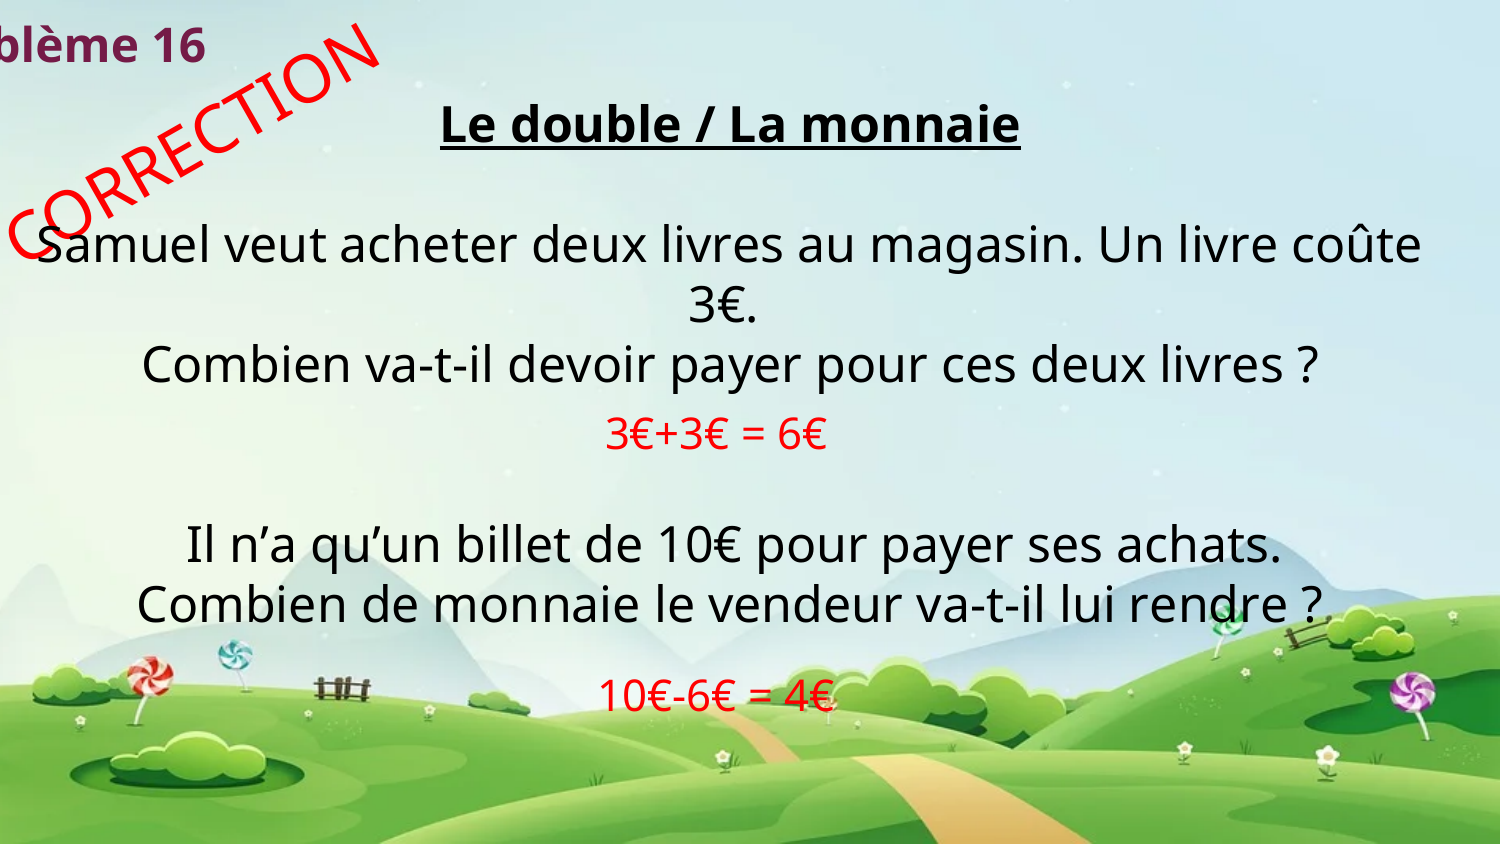

Problème 16
Le double / La monnaie
Samuel veut acheter deux livres au magasin. Un livre coûte 3€.
Combien va-t-il devoir payer pour ces deux livres ?
Il n’a qu’un billet de 10€ pour payer ses achats.
Combien de monnaie le vendeur va-t-il lui rendre ?
CORRECTION
3€+3€ = 6€
10€-6€ = 4€